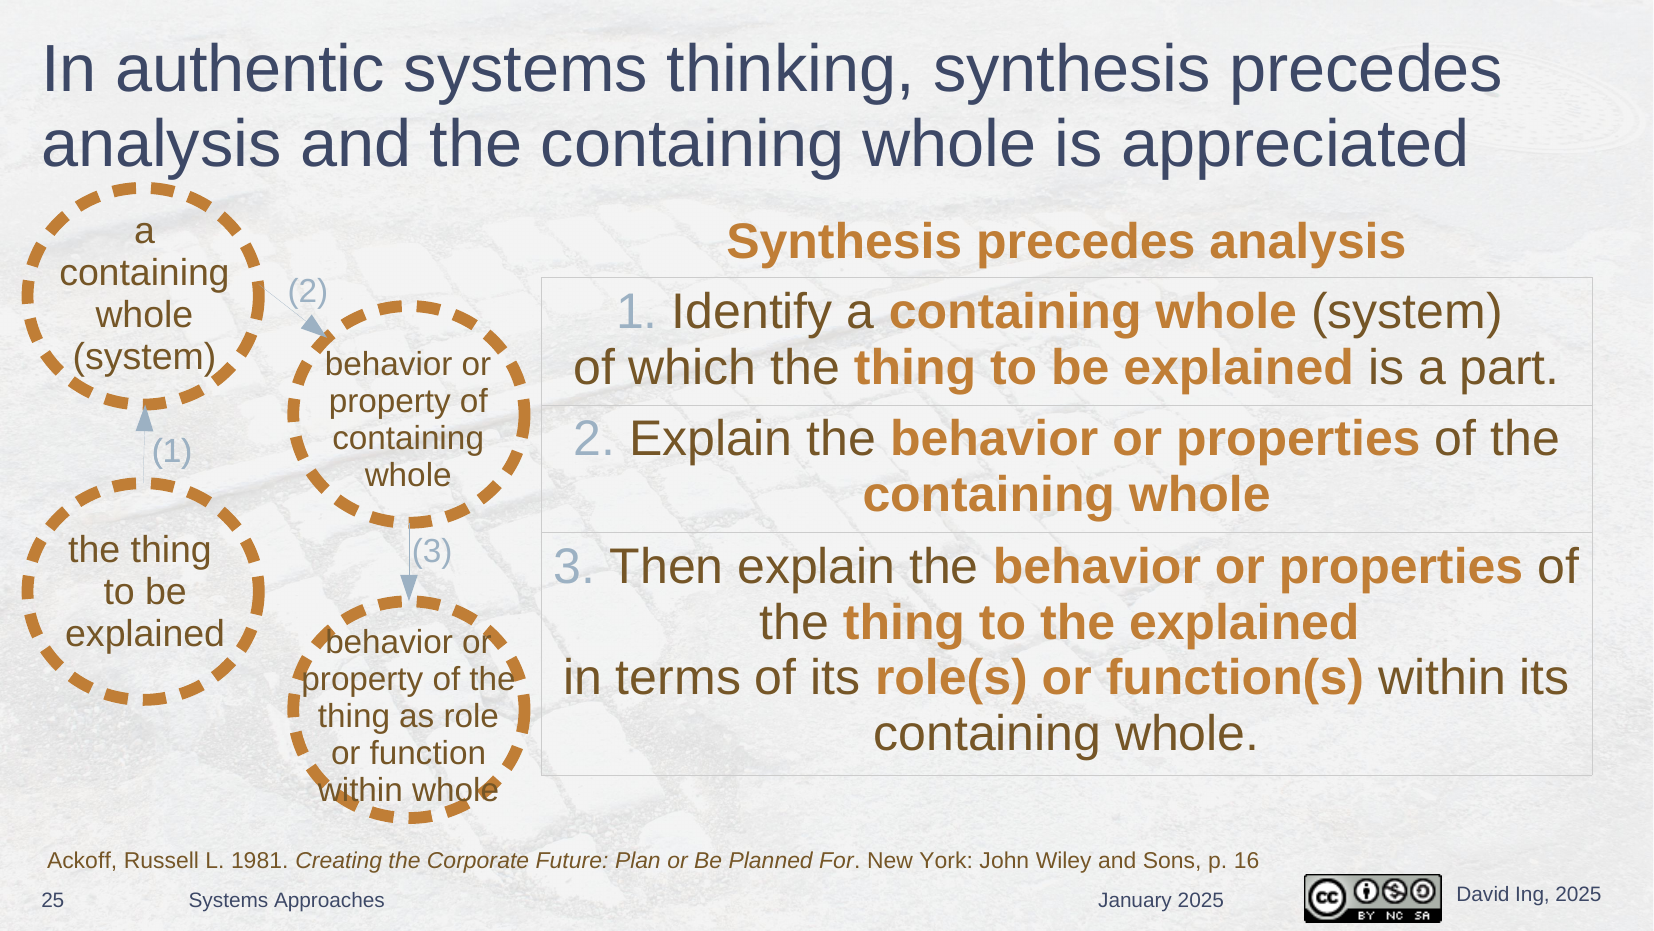

# In authentic systems thinking, synthesis precedes analysis and the containing whole is appreciated
a containing whole (system)
| Synthesis precedes analysis |
| --- |
| 1. Identify a containing whole (system) of which the thing to be explained is a part. |
| 2. Explain the behavior or properties of the containing whole |
| 3. Then explain the behavior or properties of the thing to the explained in terms of its role(s) or function(s) within its containing whole. |
(2)
behavior or property of containing whole
(1)
(1)
the thing
to be explained
(3)
behavior or property of the thing as role or function within whole
Ackoff, Russell L. 1981. Creating the Corporate Future: Plan or Be Planned For. New York: John Wiley and Sons, p. 16
Systems Approaches
January 2025